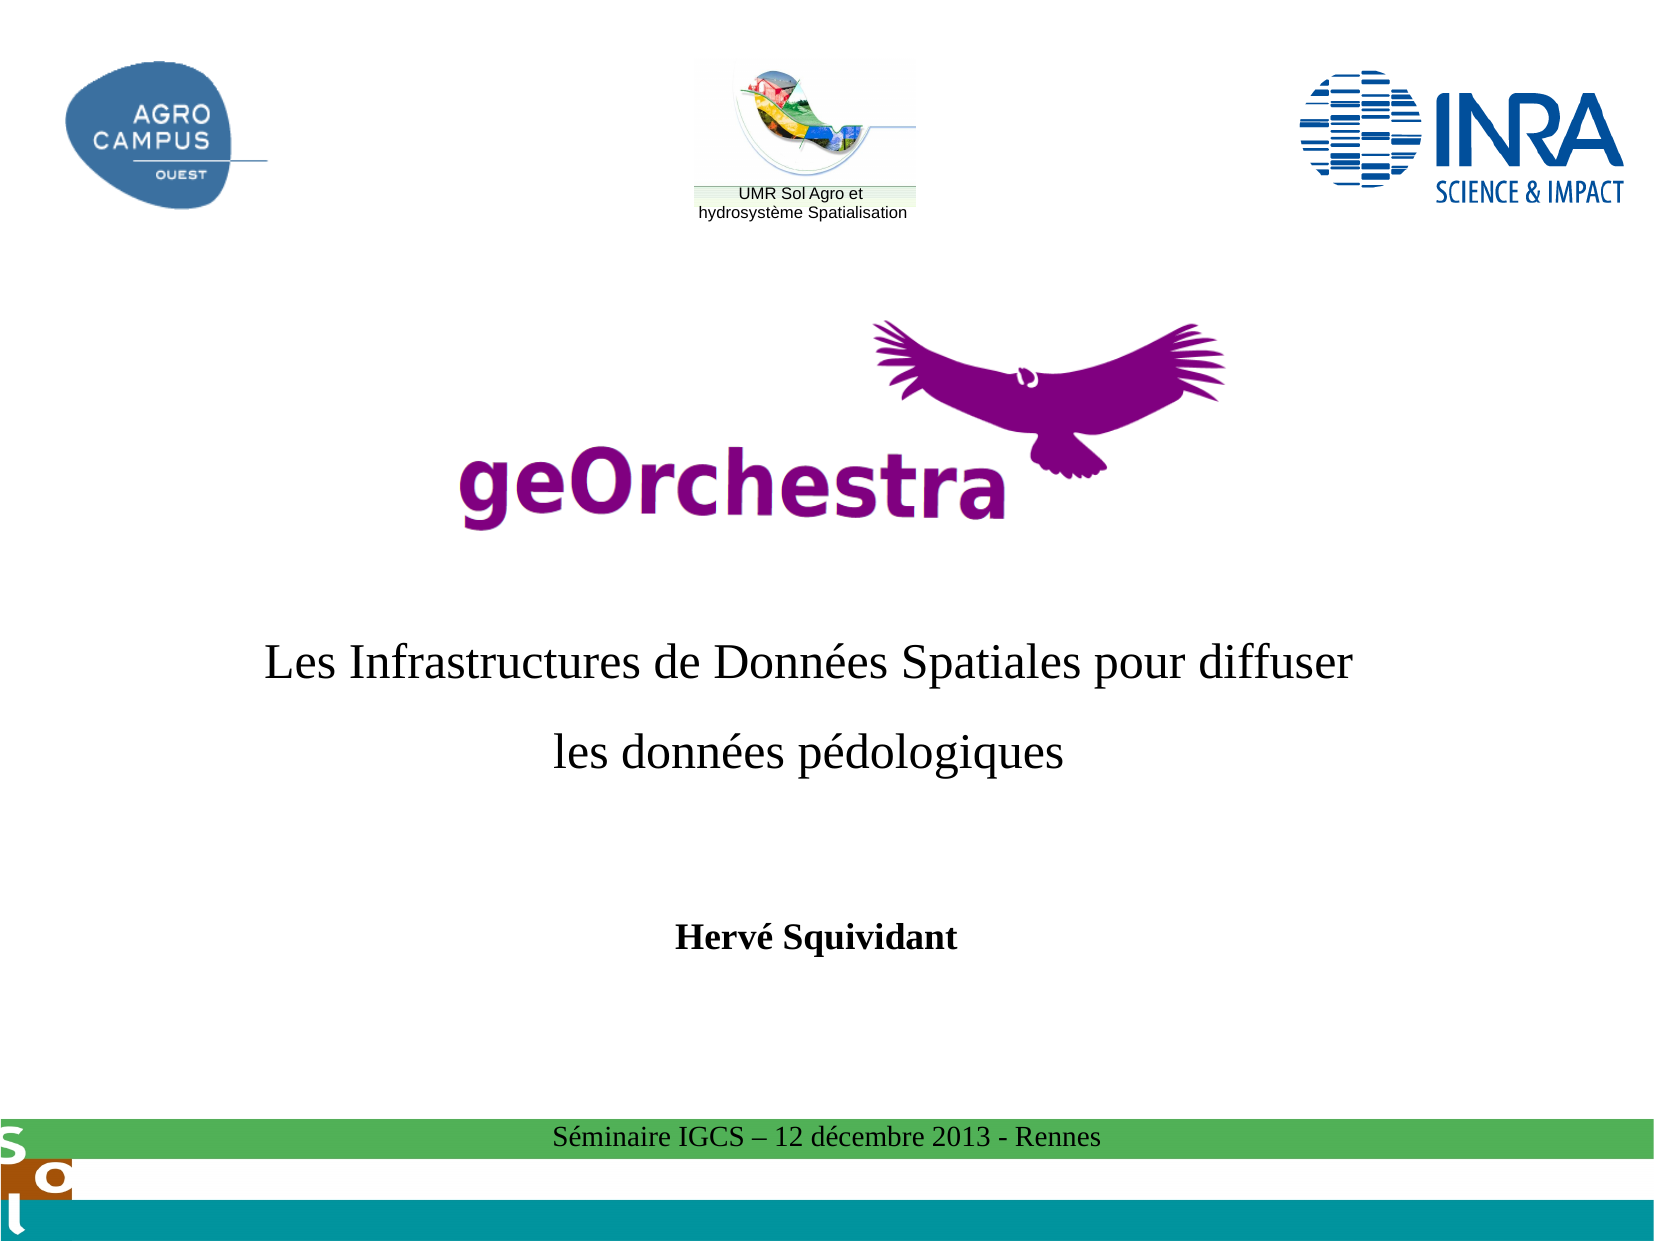

UMR Sol Agro et
 hydrosystème Spatialisation
# Les Infrastructures de Données Spatiales pour diffuser
les données pédologiques
Hervé Squividant
Séminaire IGCS – 12 décembre 2013 - Rennes